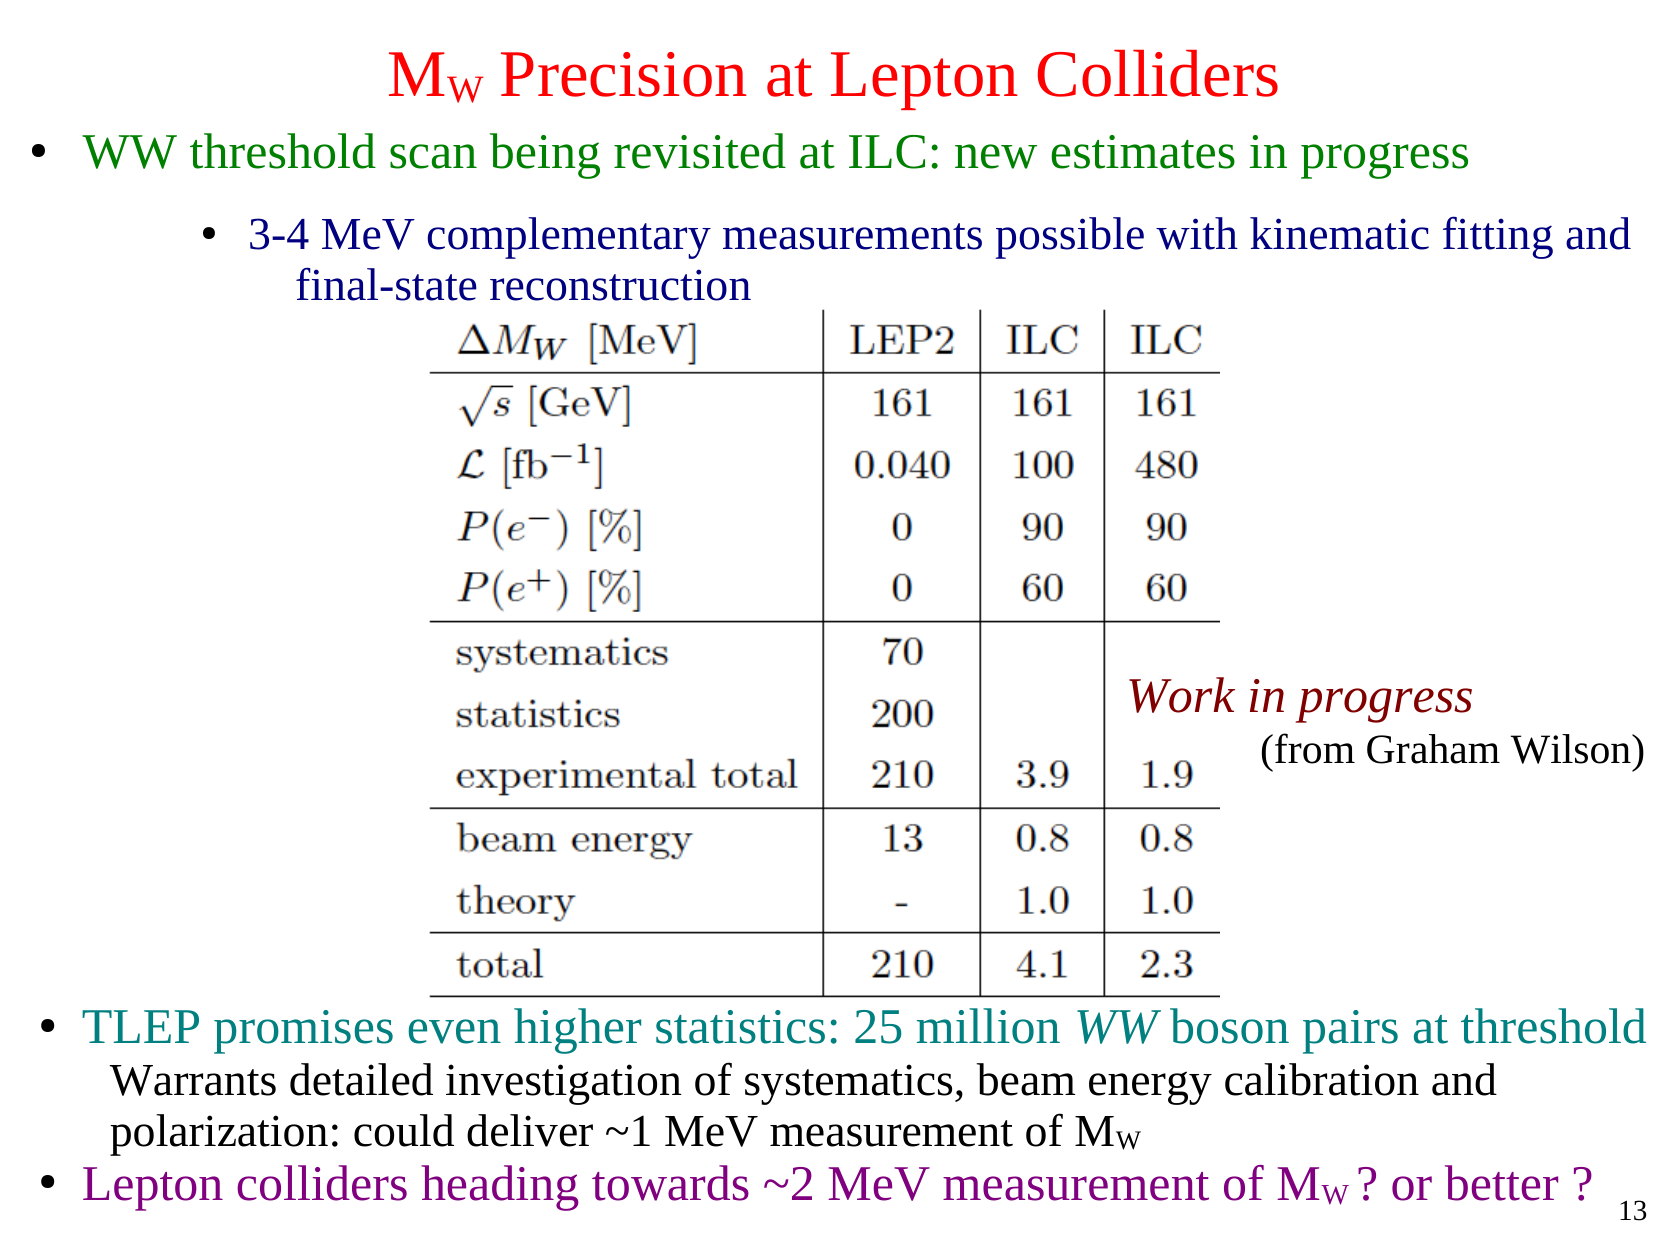

# MW Precision at Lepton Colliders
WW threshold scan being revisited at ILC: new estimates in progress
3-4 MeV complementary measurements possible with kinematic fitting and final-state reconstruction
Work in progress
(from Graham Wilson)
 TLEP promises even higher statistics: 25 million WW boson pairs at threshold
Warrants detailed investigation of systematics, beam energy calibration and polarization: could deliver ~1 MeV measurement of MW
 Lepton colliders heading towards ~2 MeV measurement of MW ? or better ?
13